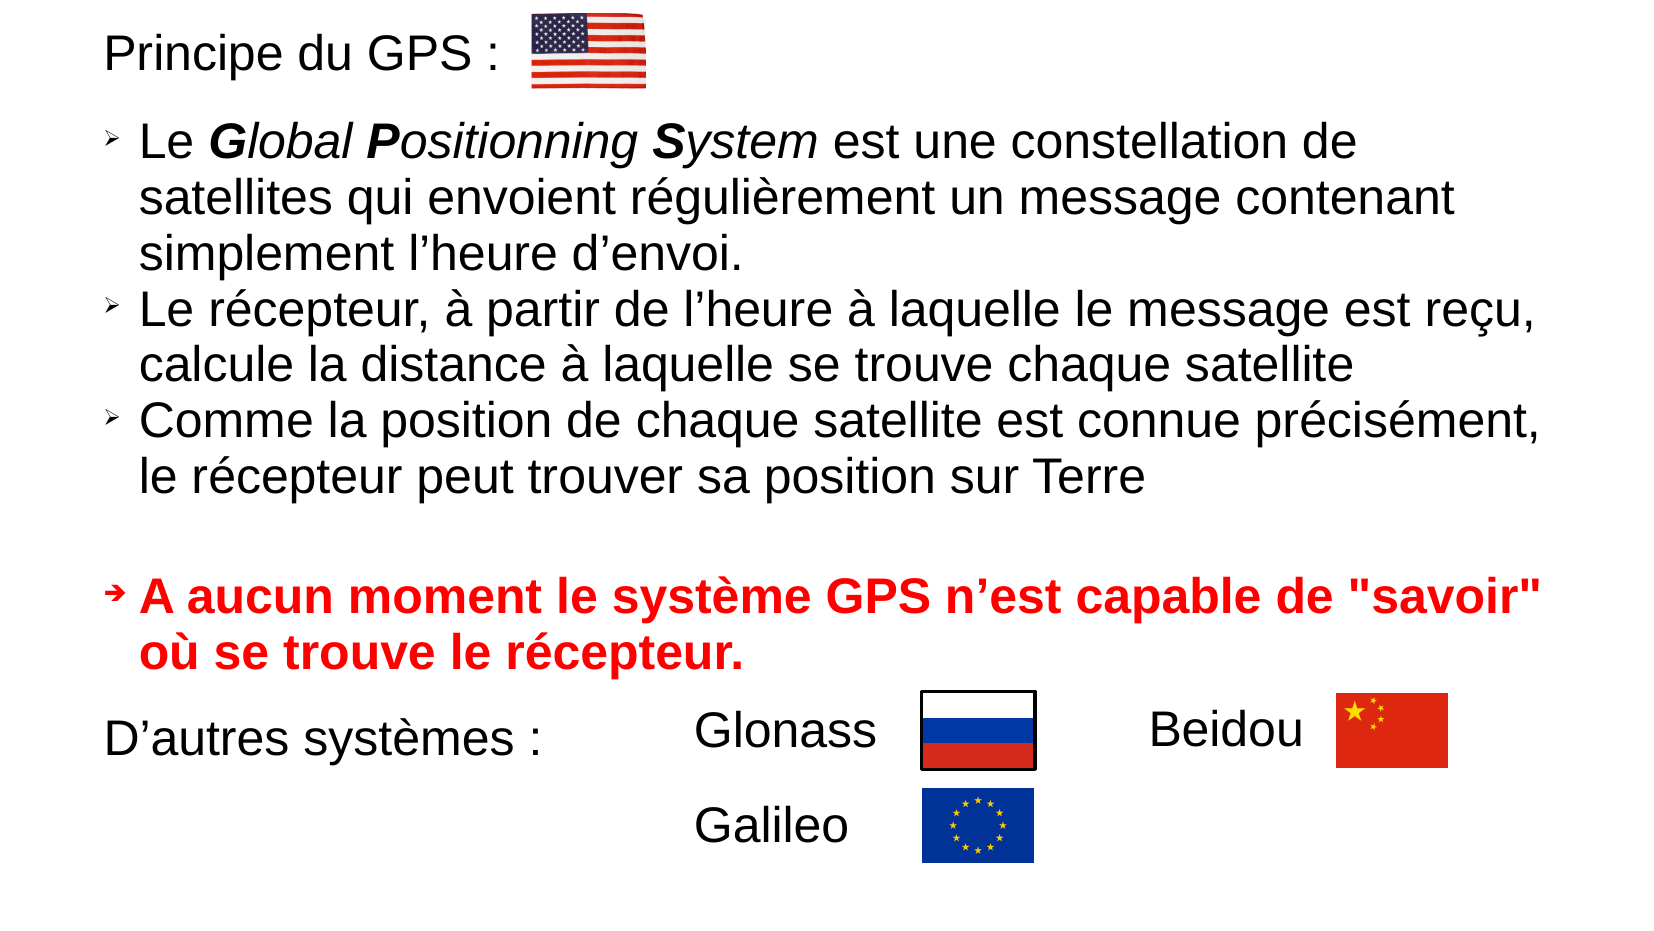

Principe du GPS :
Le Global Positionning System est une constellation de satellites qui envoient régulièrement un message contenant simplement l’heure d’envoi.
Le récepteur, à partir de l’heure à laquelle le message est reçu, calcule la distance à laquelle se trouve chaque satellite
Comme la position de chaque satellite est connue précisément, le récepteur peut trouver sa position sur Terre
A aucun moment le système GPS n’est capable de "savoir" où se trouve le récepteur.
Glonass
Beidou
D’autres systèmes :
Galileo